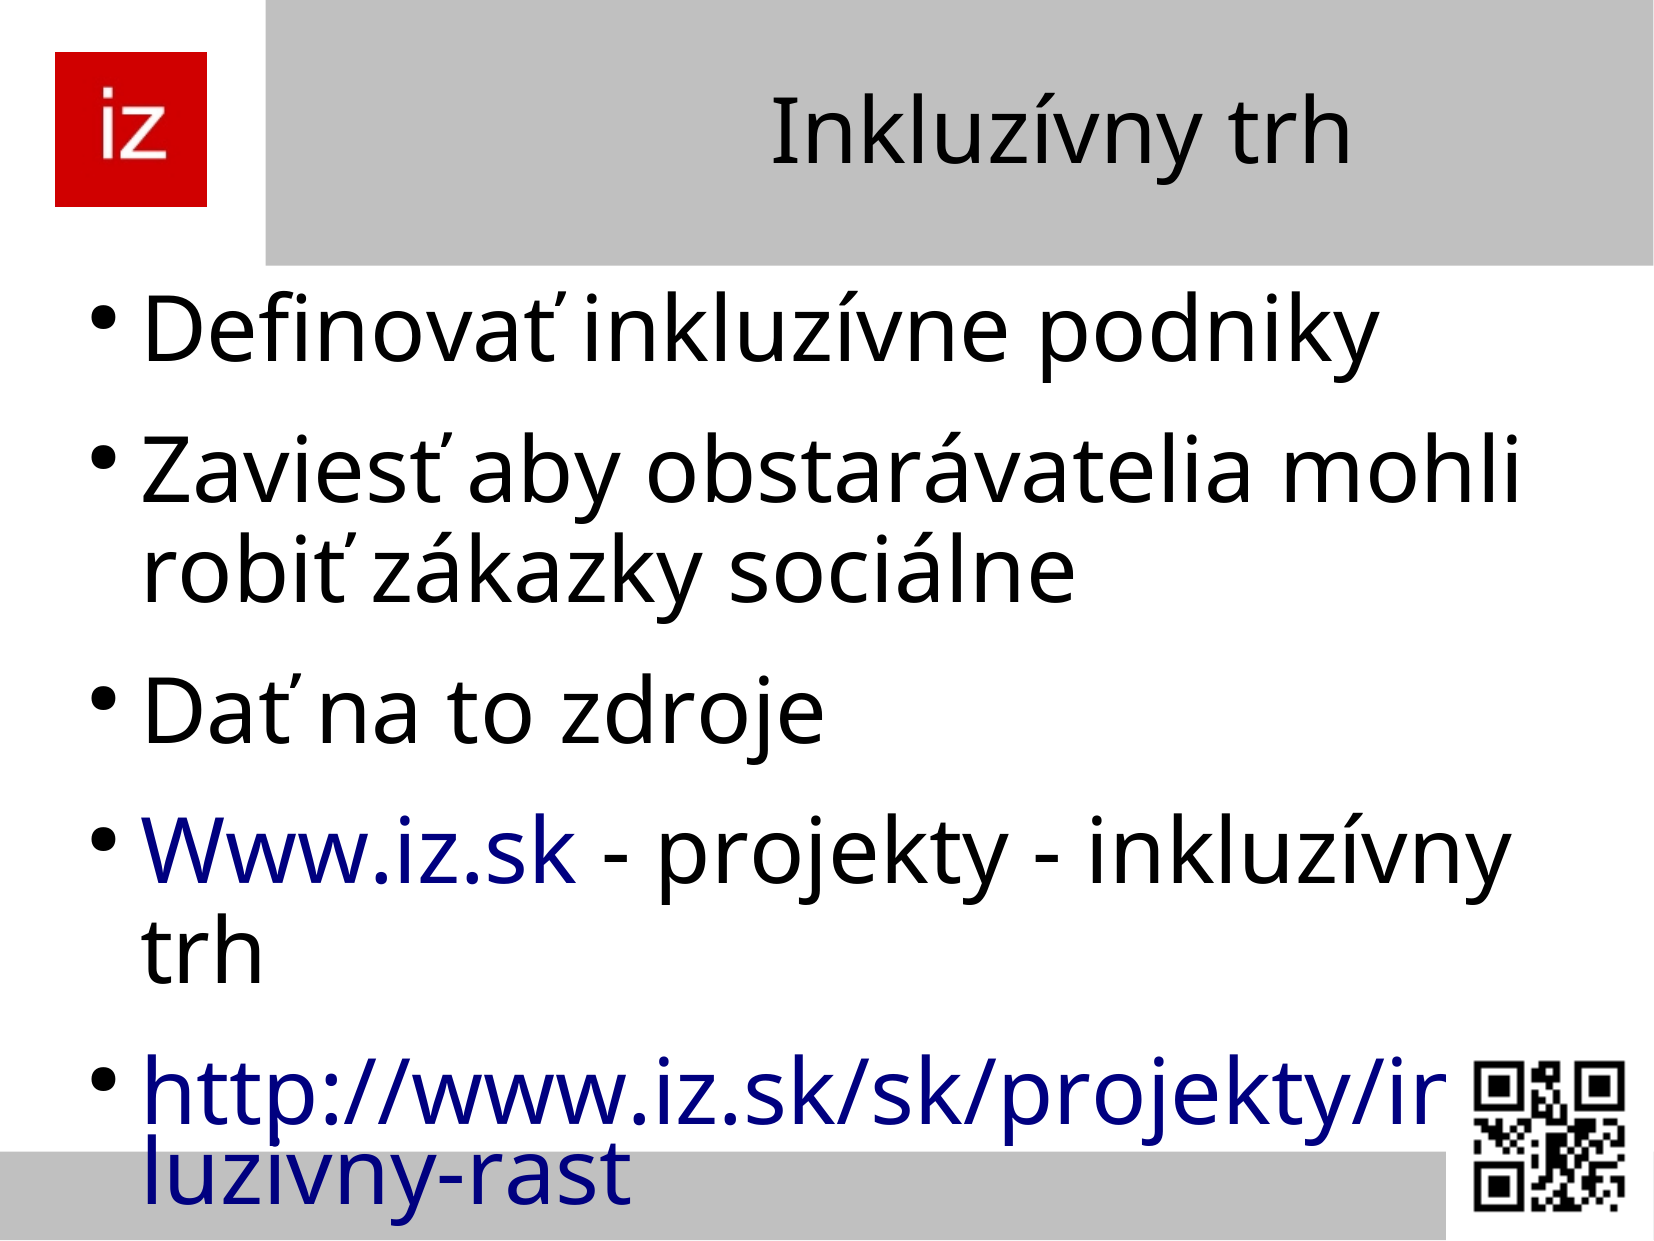

# Inkluzívny trh
Definovať inkluzívne podniky
Zaviesť aby obstarávatelia mohli robiť zákazky sociálne
Dať na to zdroje
Www.iz.sk - projekty - inkluzívny trh
http://www.iz.sk/sk/projekty/inkluzivny-rast